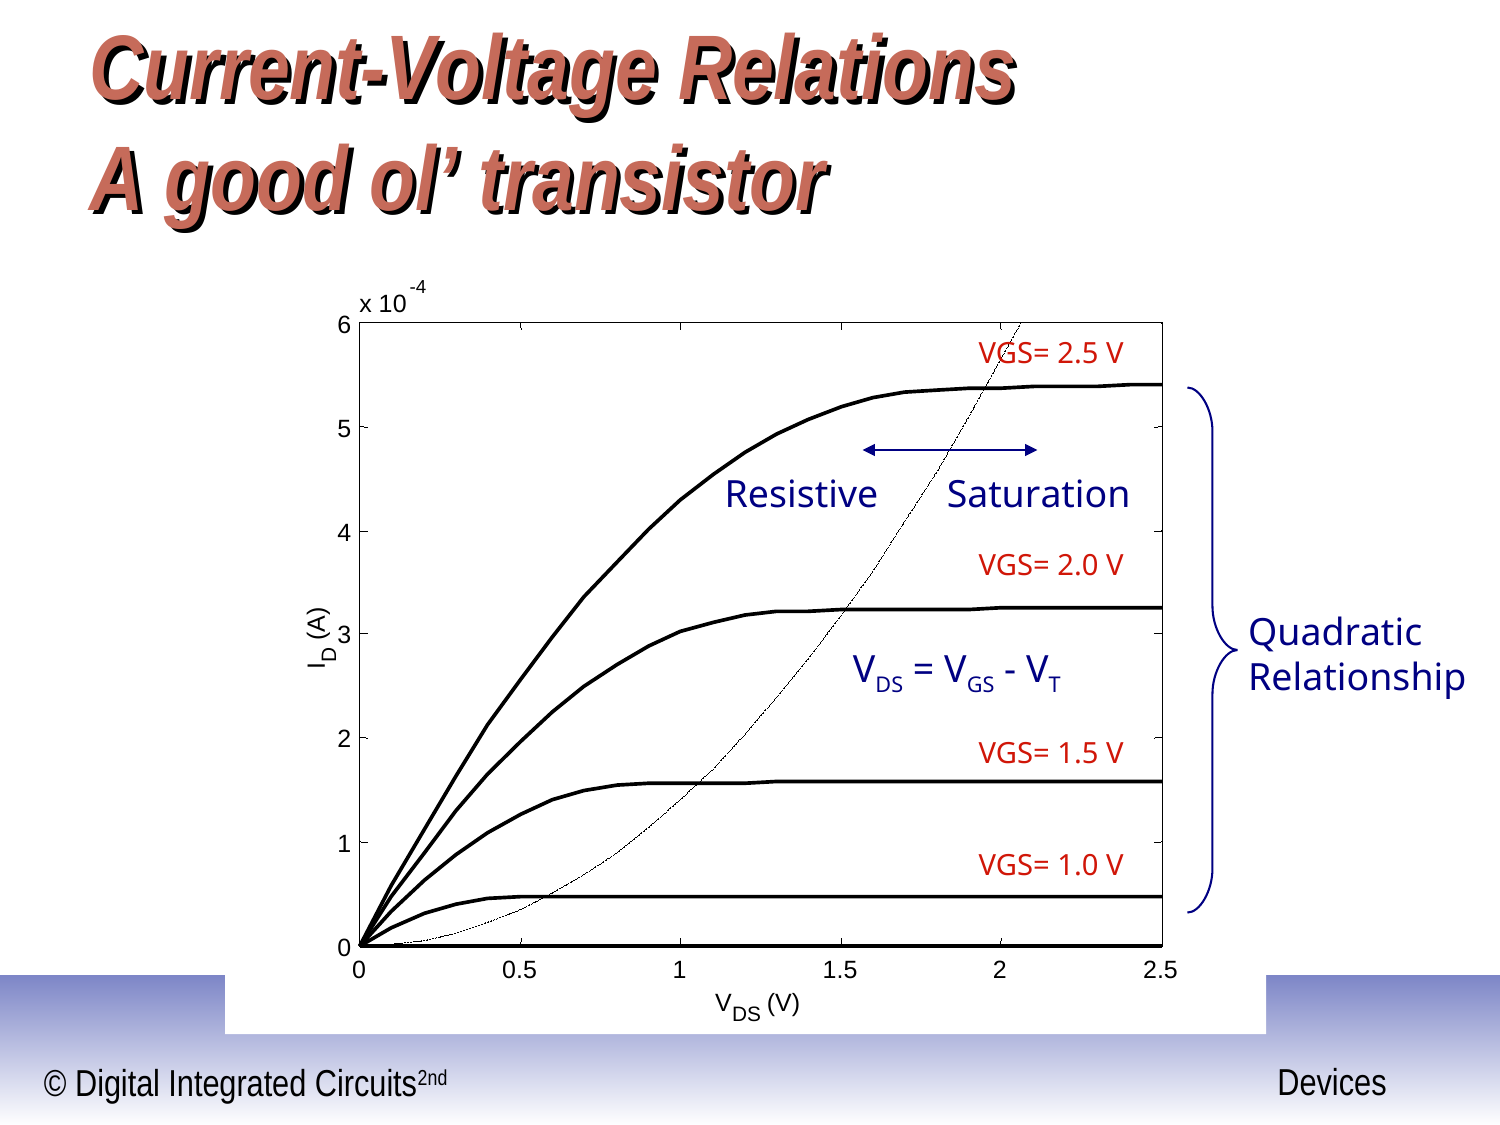

# Current-Voltage Relations A good ol’ transistor
-4
x 10
6
VGS= 2.5 V
5
Resistive
Saturation
VDS = VGS - VT
4
VGS= 2.0 V
 (A)
3
D
I
2
VGS= 1.5 V
1
VGS= 1.0 V
0
0
0.5
1
1.5
2
2.5
V
 (V)
DS
Quadratic
Relationship